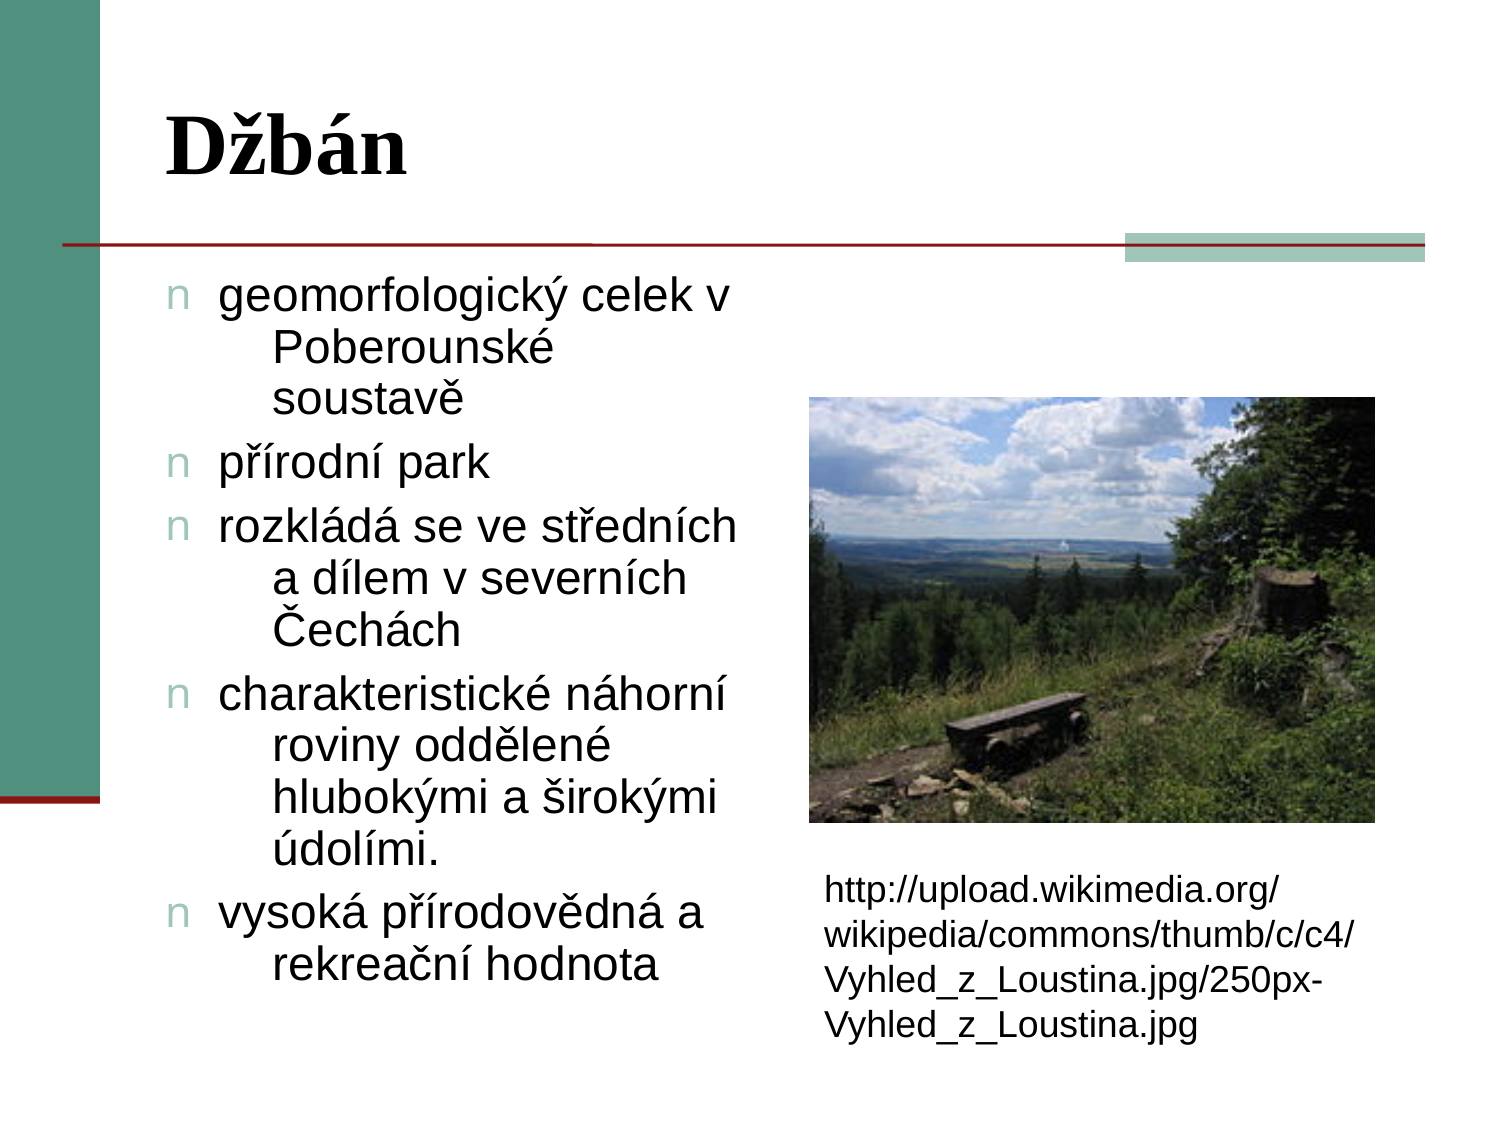

# Džbán
geomorfologický celek v Poberounské soustavě
přírodní park
rozkládá se ve středních a dílem v severních Čechách
charakteristické náhorní roviny oddělené hlubokými a širokými údolími.
vysoká přírodovědná a rekreační hodnota
http://upload.wikimedia.org/wikipedia/commons/thumb/c/c4/Vyhled_z_Loustina.jpg/250px-Vyhled_z_Loustina.jpg